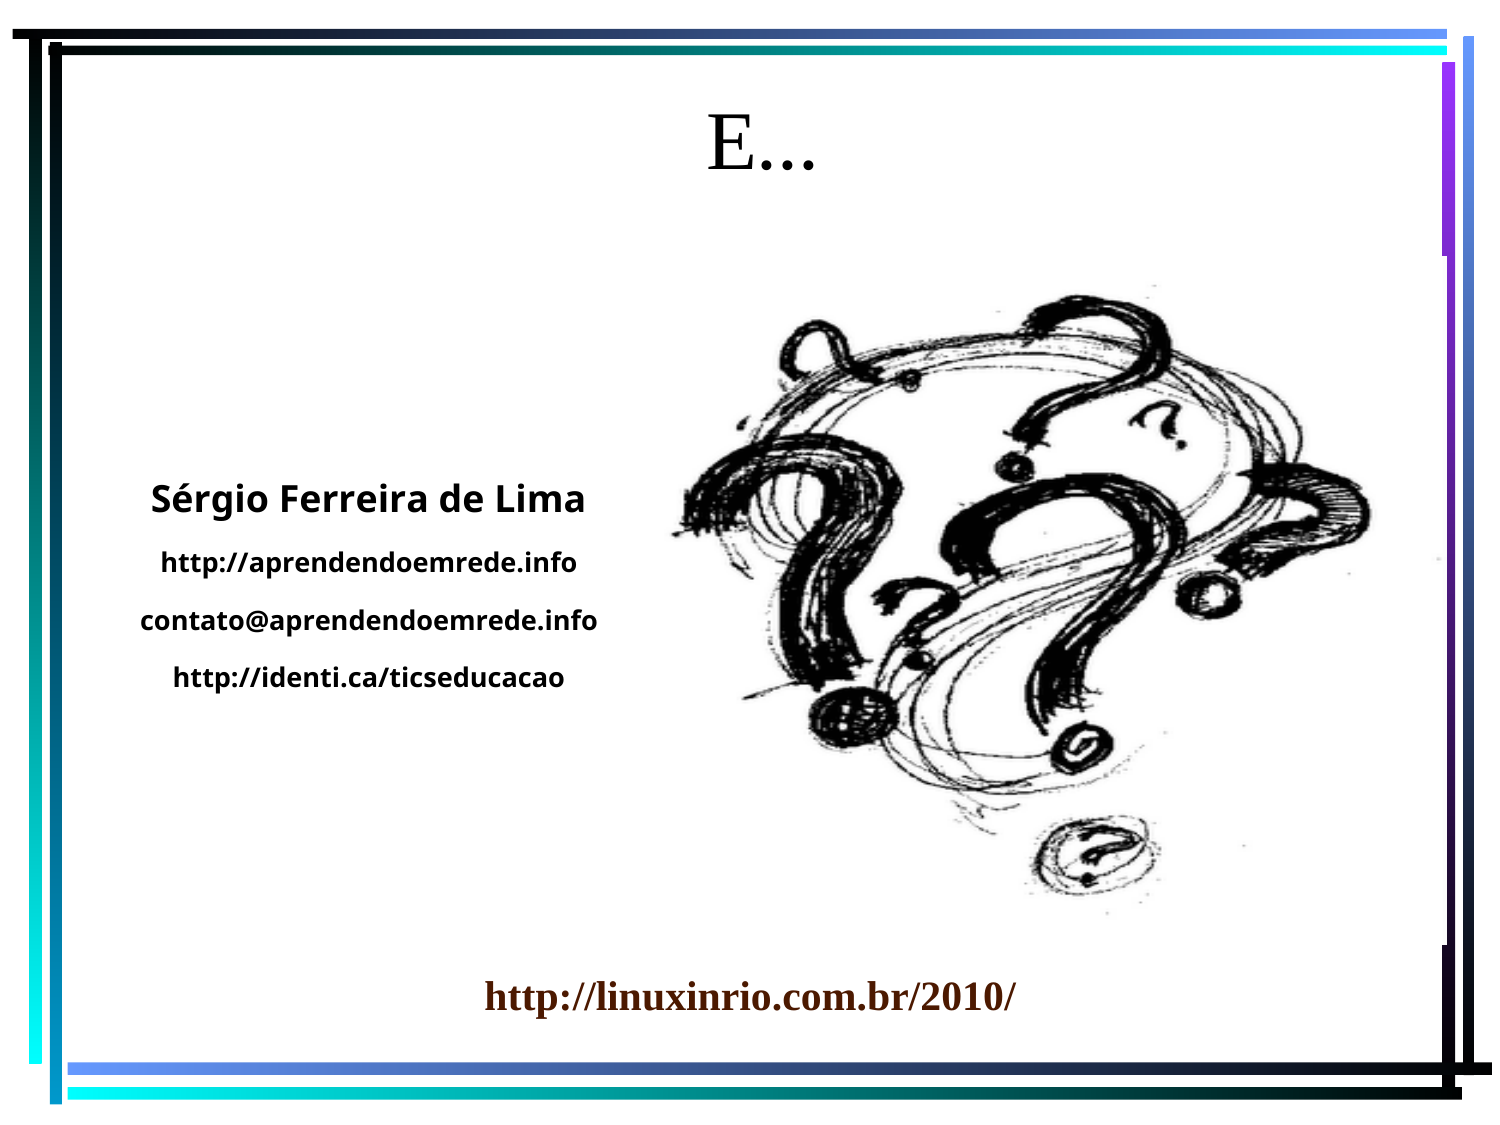

# E...
Sérgio Ferreira de Lima
http://aprendendoemrede.info
contato@aprendendoemrede.info
http://identi.ca/ticseducacao
 http://linuxinrio.com.br/2010/